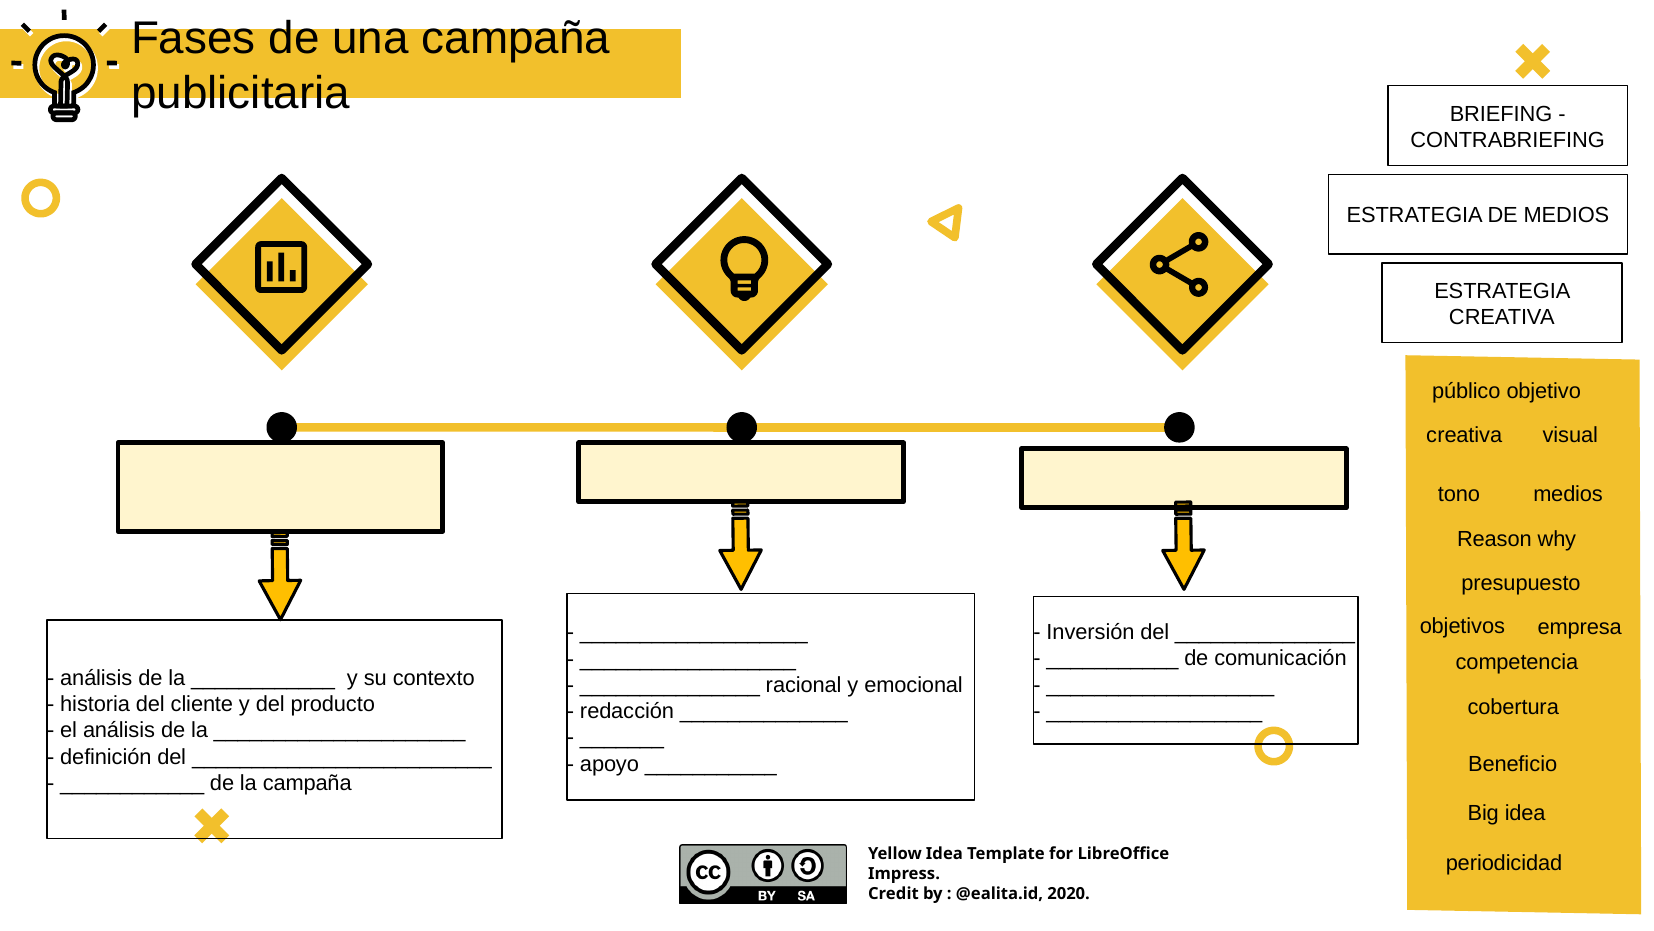

Fases de una campaña publicitaria
BRIEFING - CONTRABRIEFING
ESTRATEGIA DE MEDIOS
ESTRATEGIA CREATIVA
público objetivo
creativa
visual
tono
medios
Reason why
presupuesto
- ___________________
- __________________
- _______________ racional y emocional
- redacción ______________
- _______
- apoyo ___________
- Inversión del _______________
- ___________ de comunicación
- ___________________
- __________________
objetivos
 empresa
- análisis de la ____________ y su contexto
- historia del cliente y del producto
- el análisis de la _____________________
- definición del _________________________
- ____________ de la campaña
competencia
cobertura
Beneficio
Big idea
Yellow Idea Template for LibreOffice Impress.
Credit by : @ealita.id, 2020.
periodicidad